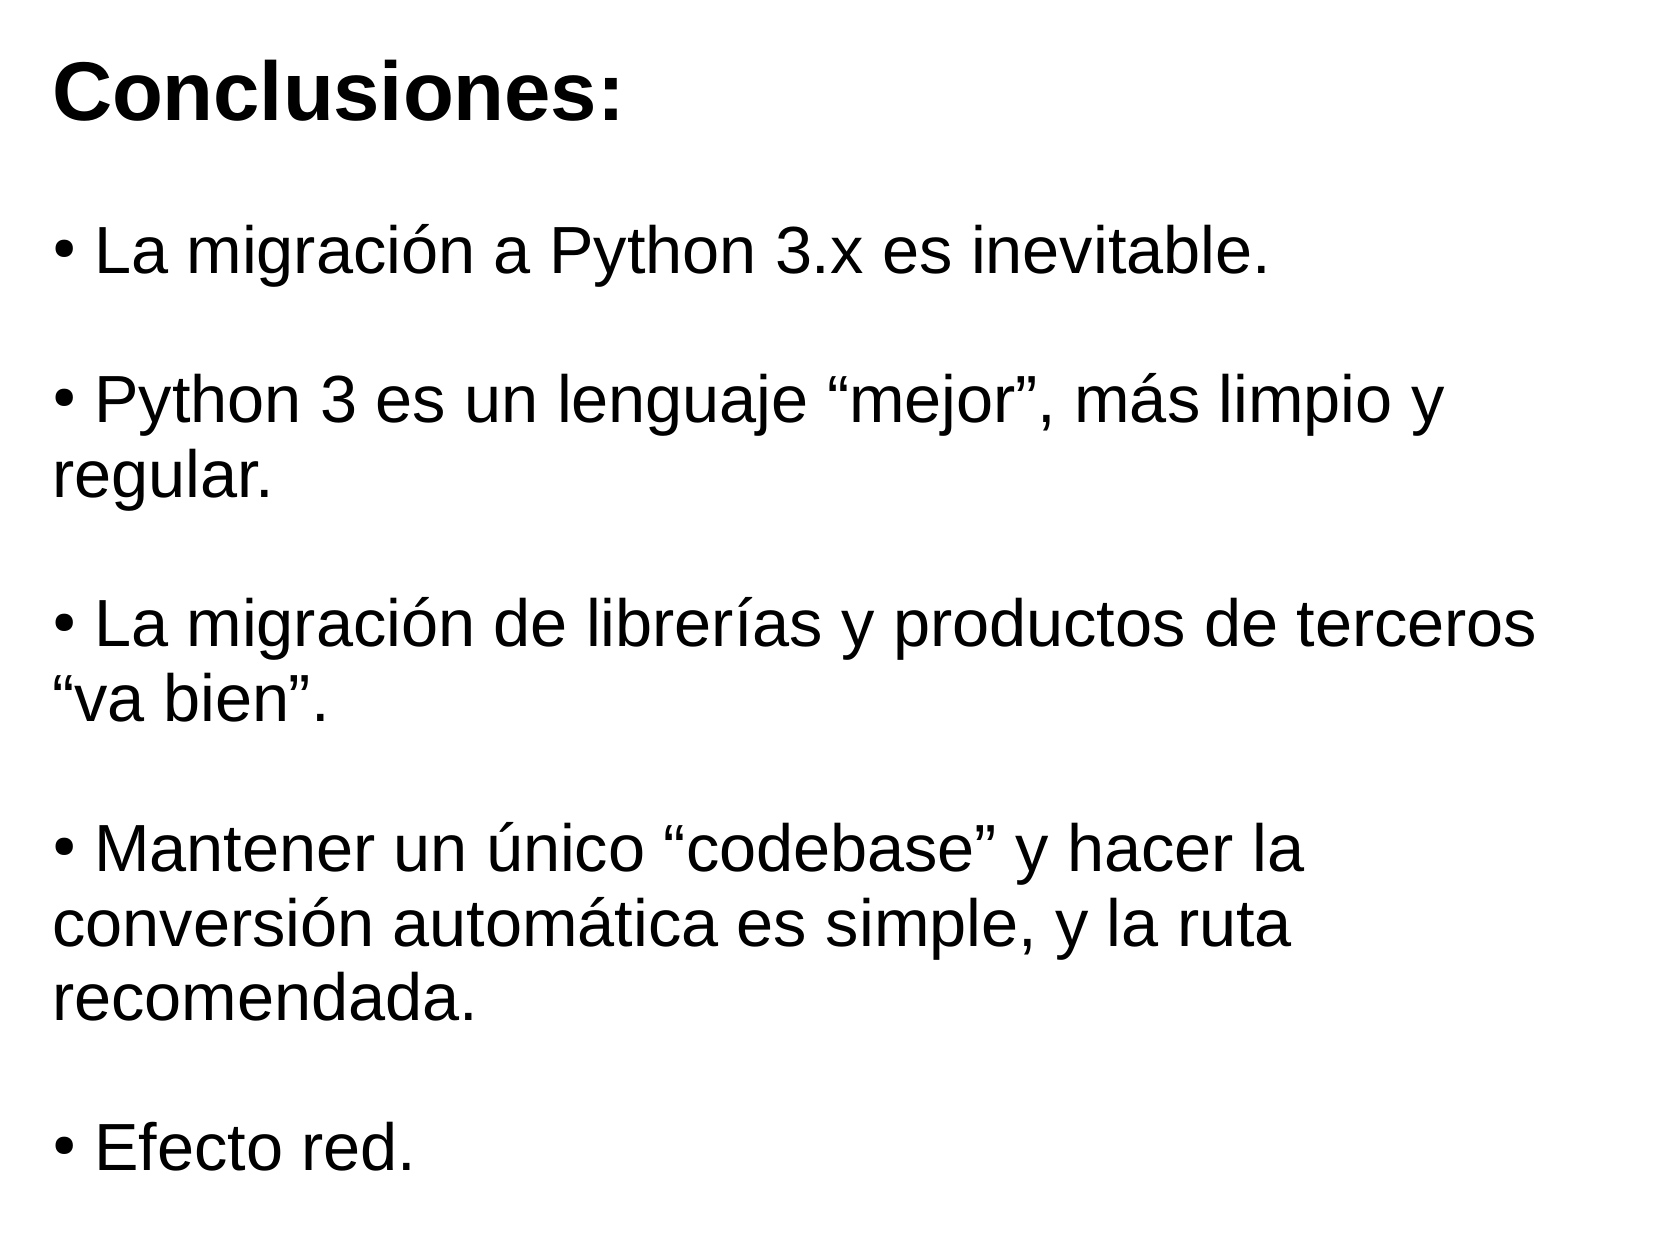

Conclusiones:
 La migración a Python 3.x es inevitable.
 Python 3 es un lenguaje “mejor”, más limpio y regular.
 La migración de librerías y productos de terceros “va bien”.
 Mantener un único “codebase” y hacer la conversión automática es simple, y la ruta recomendada.
 Efecto red.